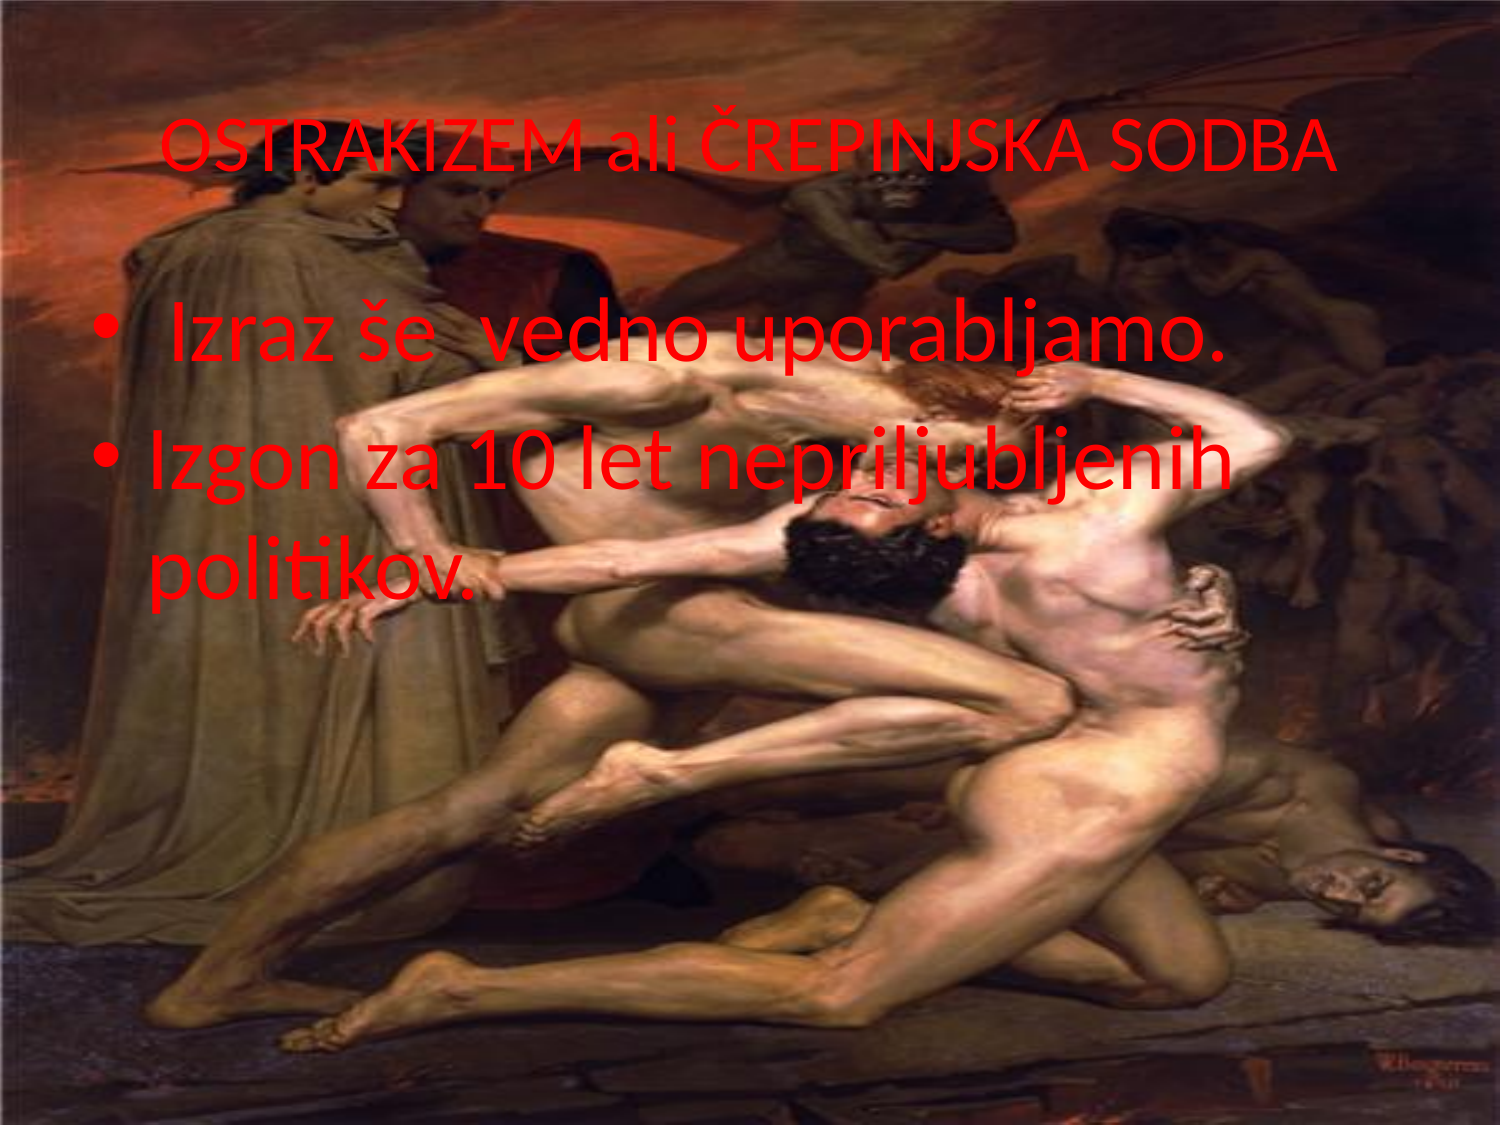

# OSTRAKIZEM ali ČREPINJSKA SODBA
 Izraz še vedno uporabljamo.
Izgon za 10 let nepriljubljenih politikov.